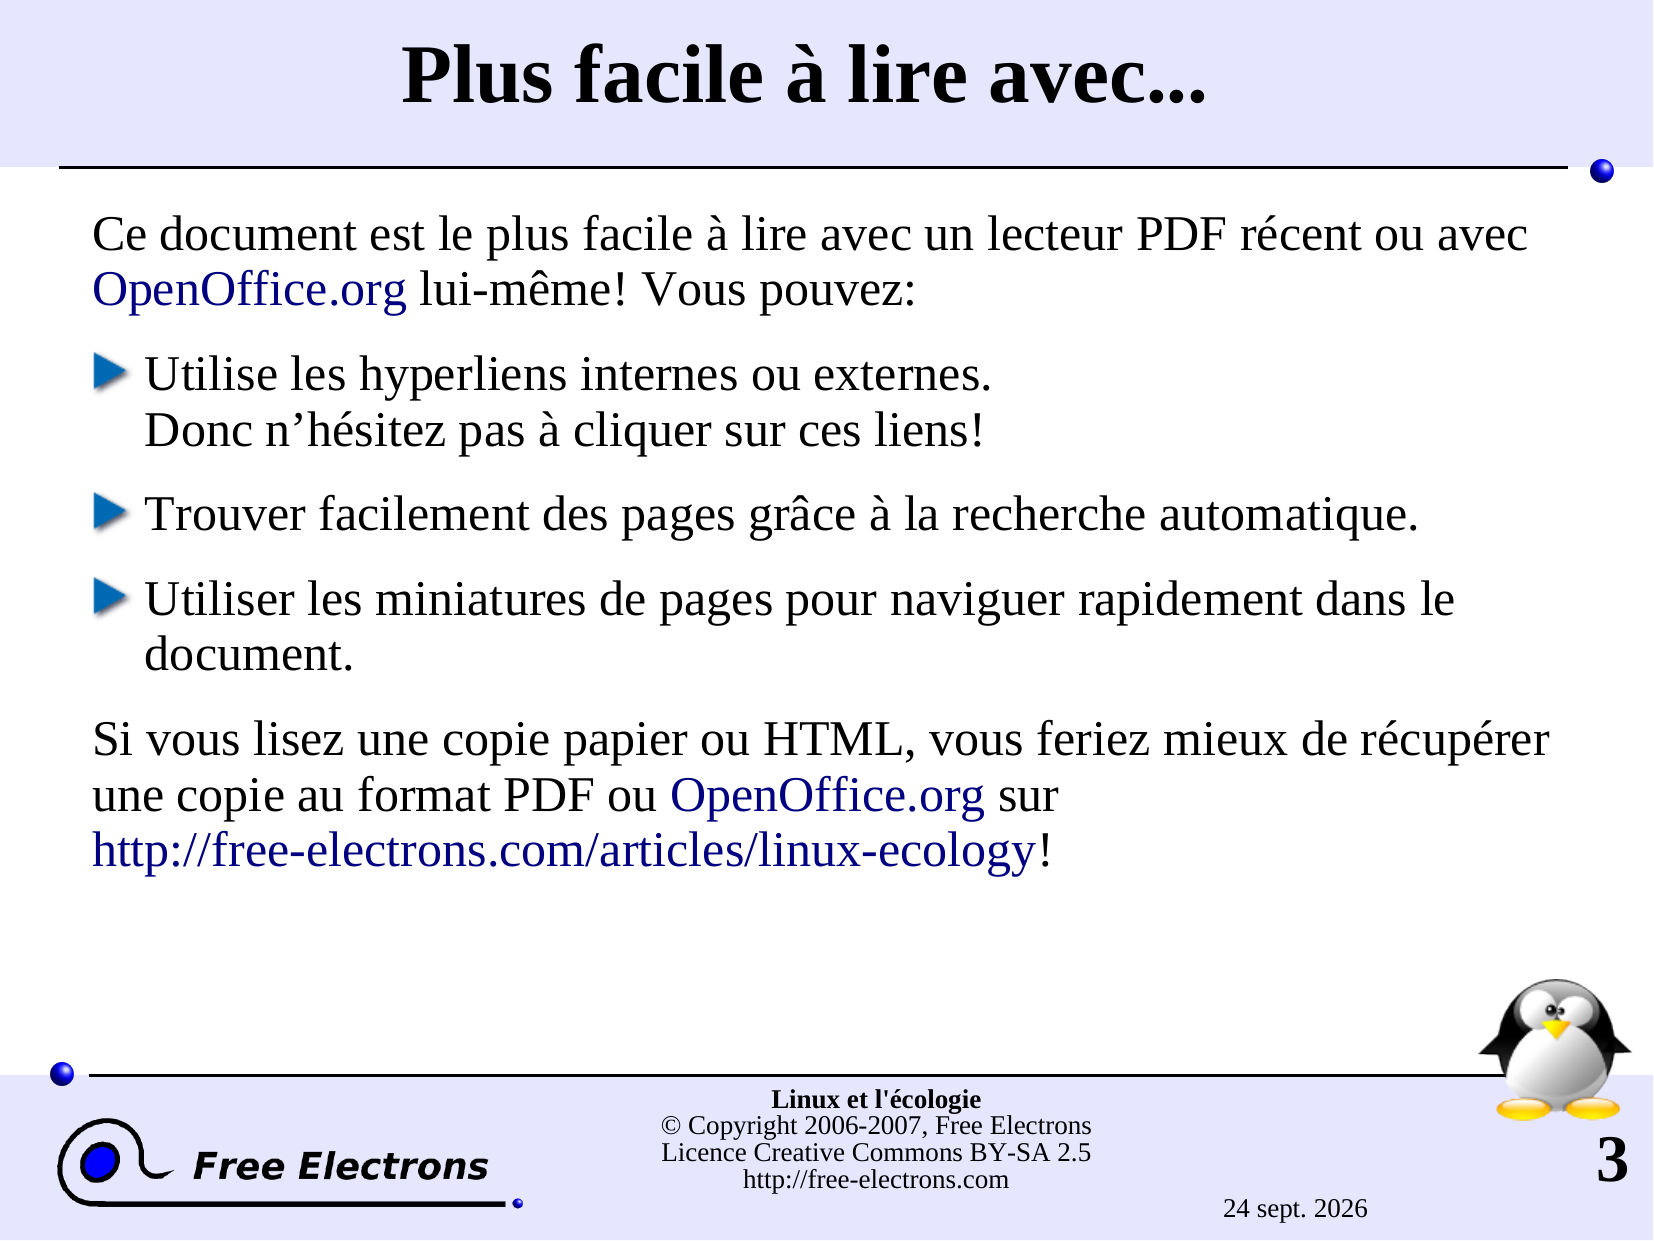

# Plus facile à lire avec...
Ce document est le plus facile à lire avec un lecteur PDF récent ou avec OpenOffice.org lui-même! Vous pouvez:
Utilise les hyperliens internes ou externes.
Donc n’hésitez pas à cliquer sur ces liens!
Trouver facilement des pages grâce à la recherche automatique.
Utiliser les miniatures de pages pour naviguer rapidement dans le document.
Si vous lisez une copie papier ou HTML, vous feriez mieux de récupérer une copie au format PDF ou OpenOffice.org sur http://free-electrons.com/articles/linux-ecology!